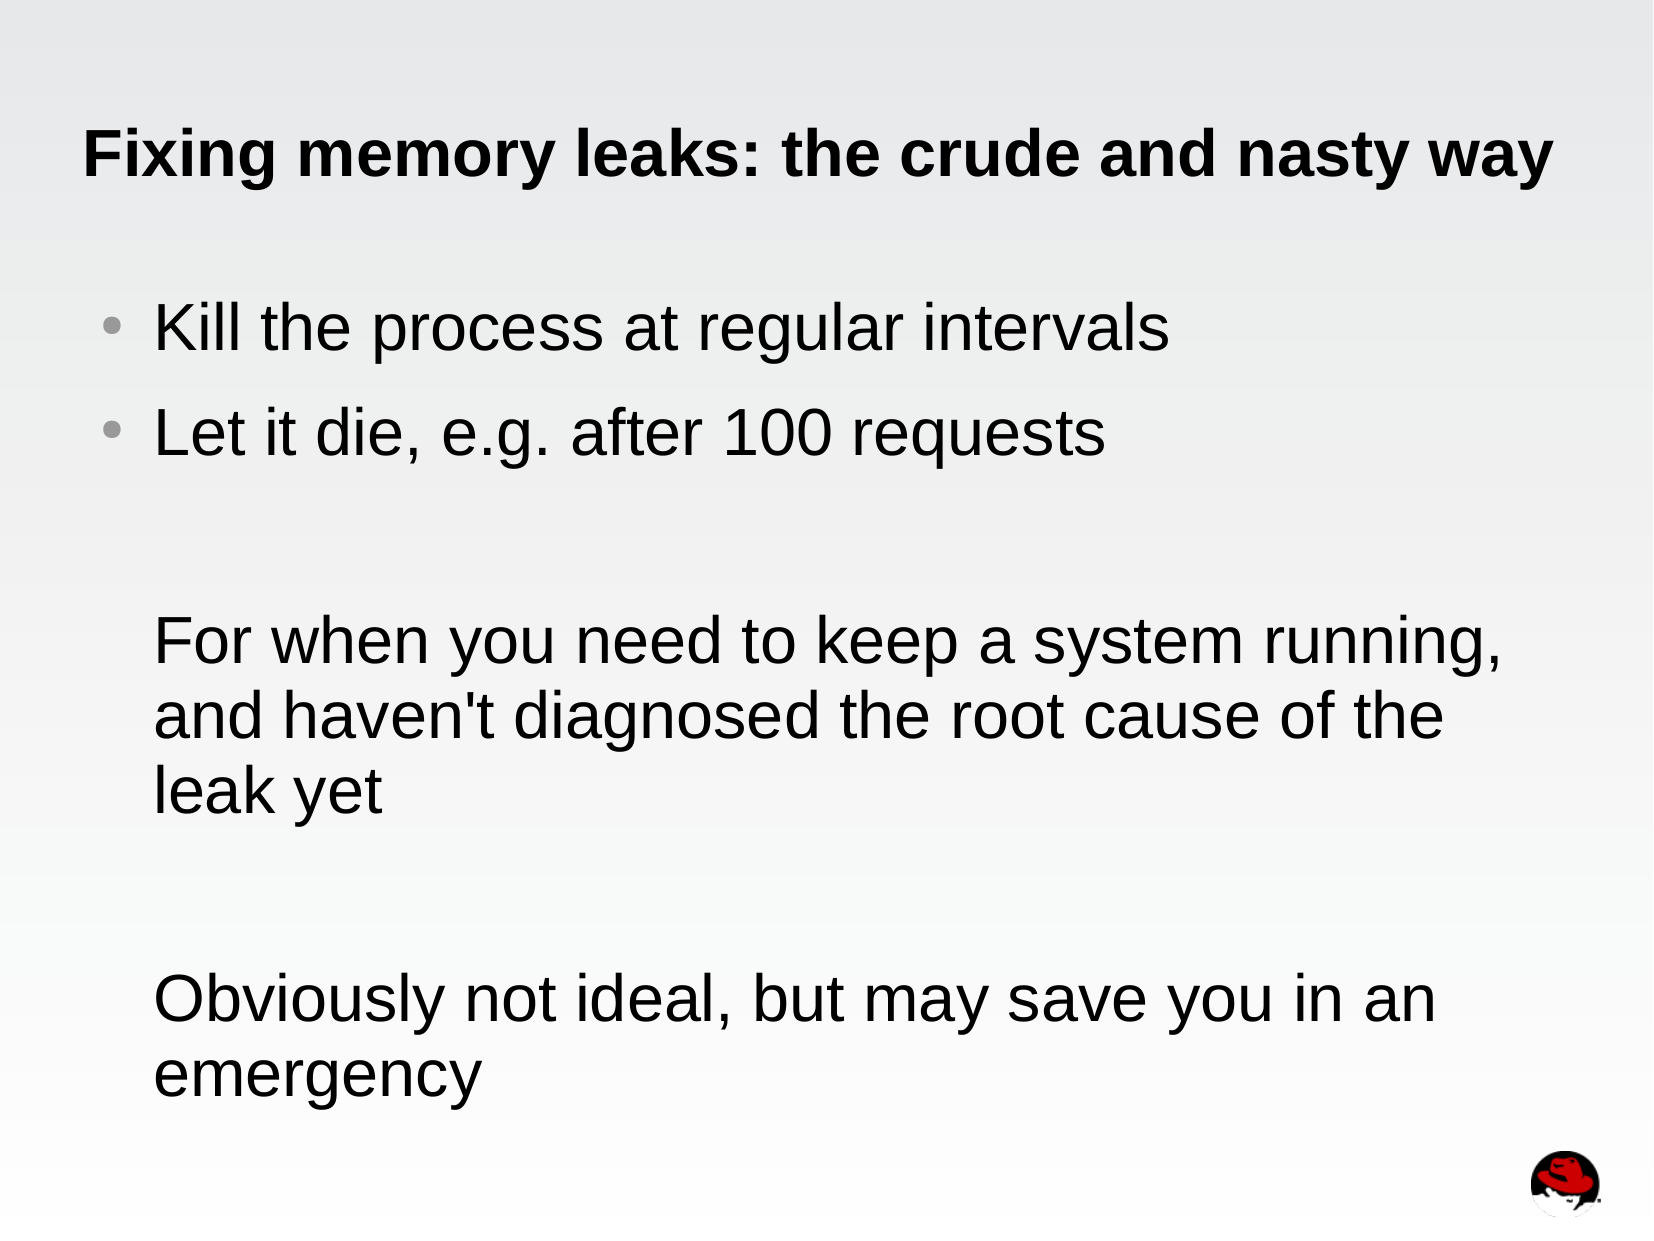

# Fixing memory leaks: the crude and nasty way
Kill the process at regular intervals
Let it die, e.g. after 100 requests
For when you need to keep a system running, and haven't diagnosed the root cause of the leak yet
Obviously not ideal, but may save you in an emergency